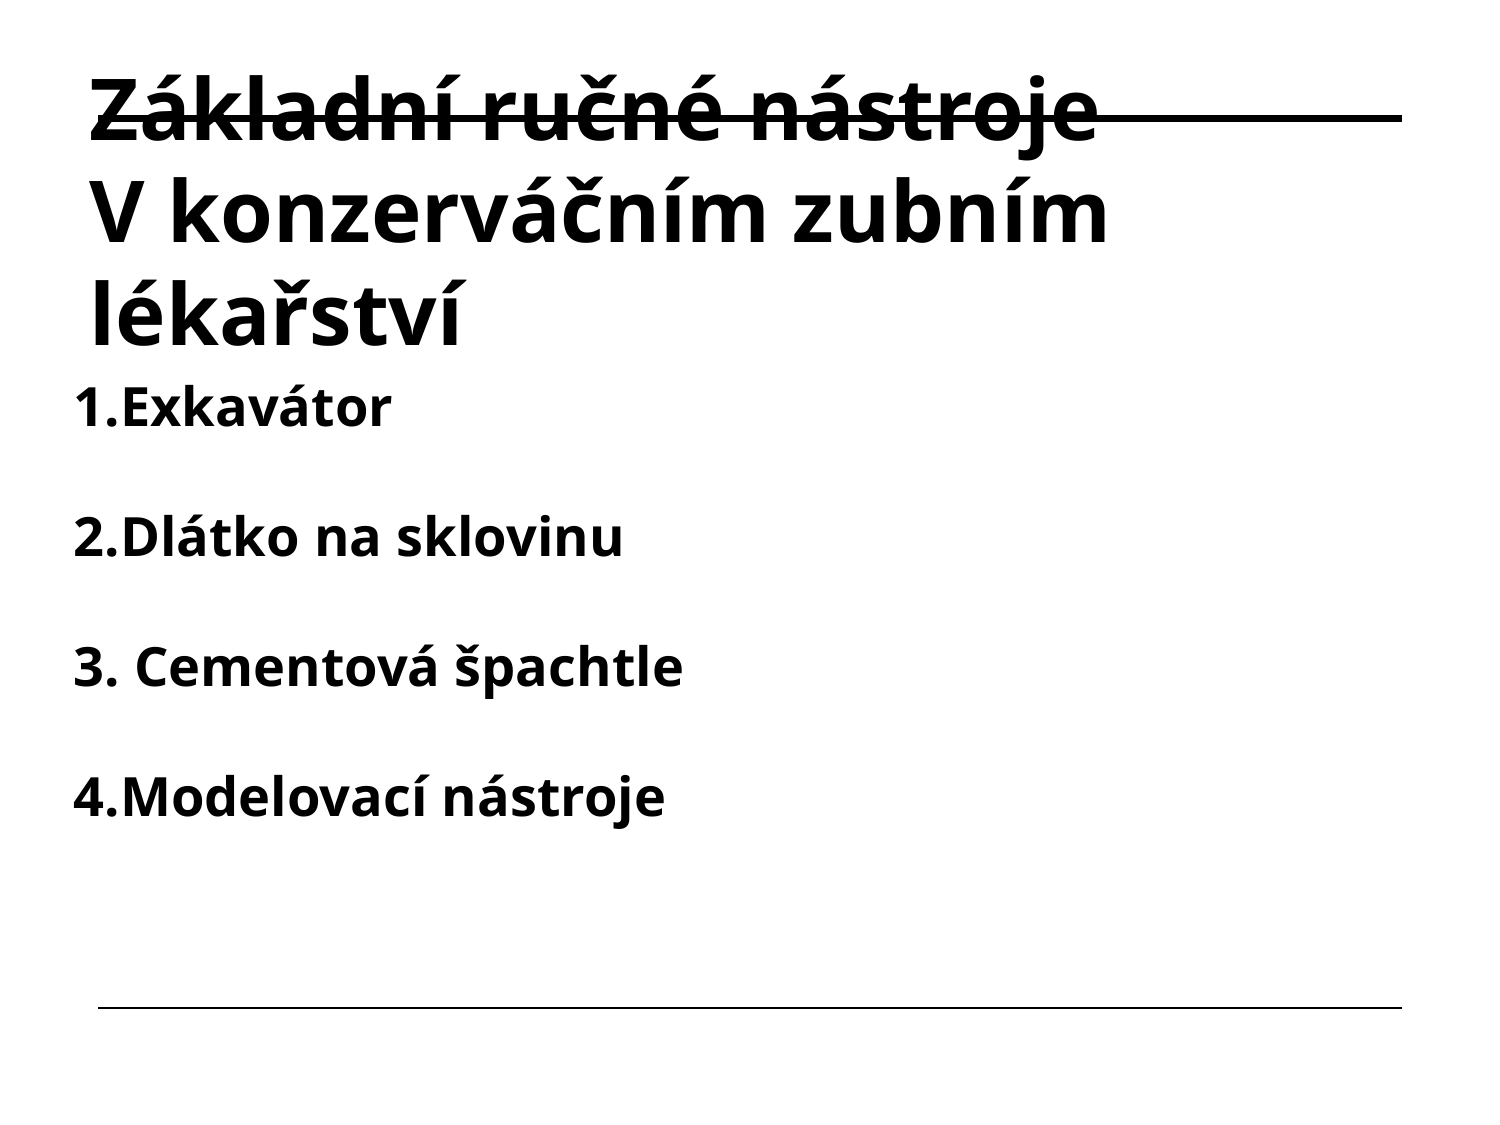

Základní ručné nástroje
V konzerváčním zubním lékařství
1.Exkavátor
2.Dlátko na sklovinu
3. Cementová špachtle
4.Modelovací nástroje